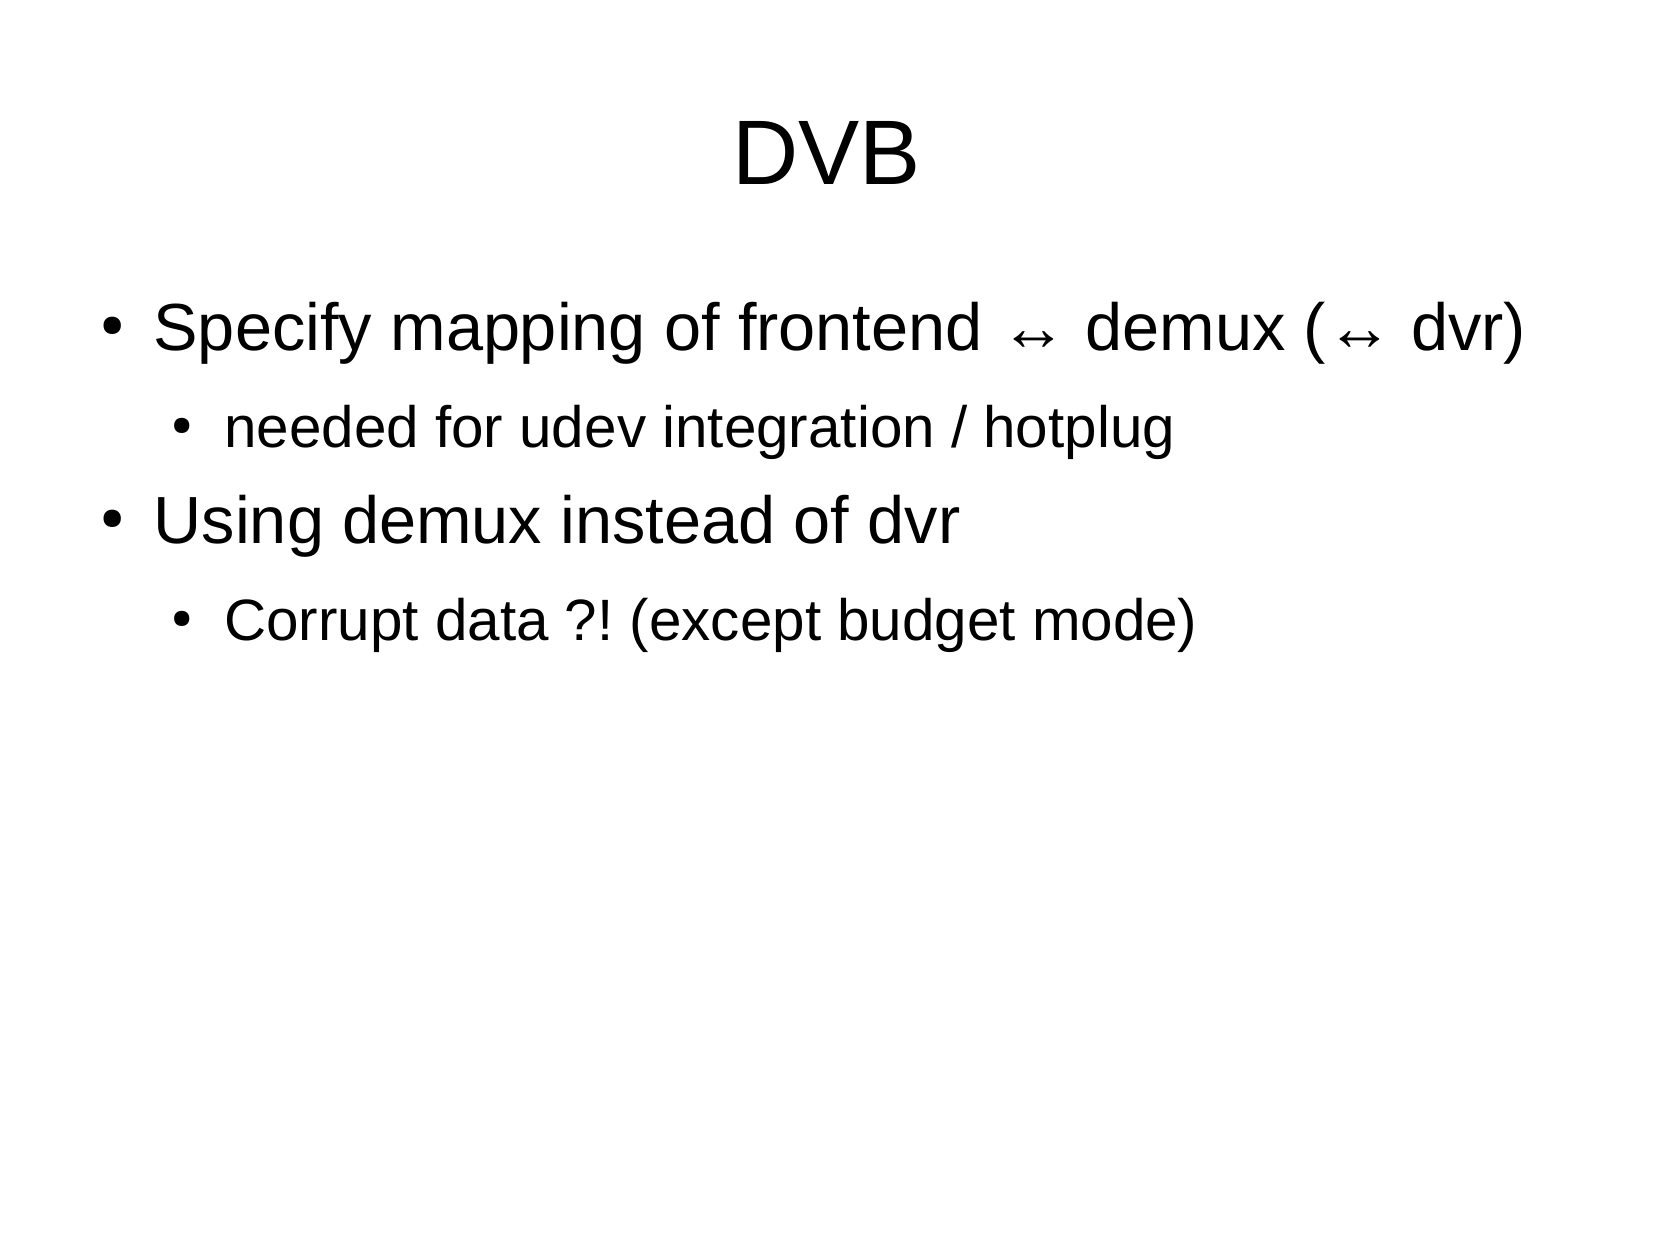

# DVB
Specify mapping of frontend ↔ demux (↔ dvr)
needed for udev integration / hotplug
Using demux instead of dvr
Corrupt data ?! (except budget mode)